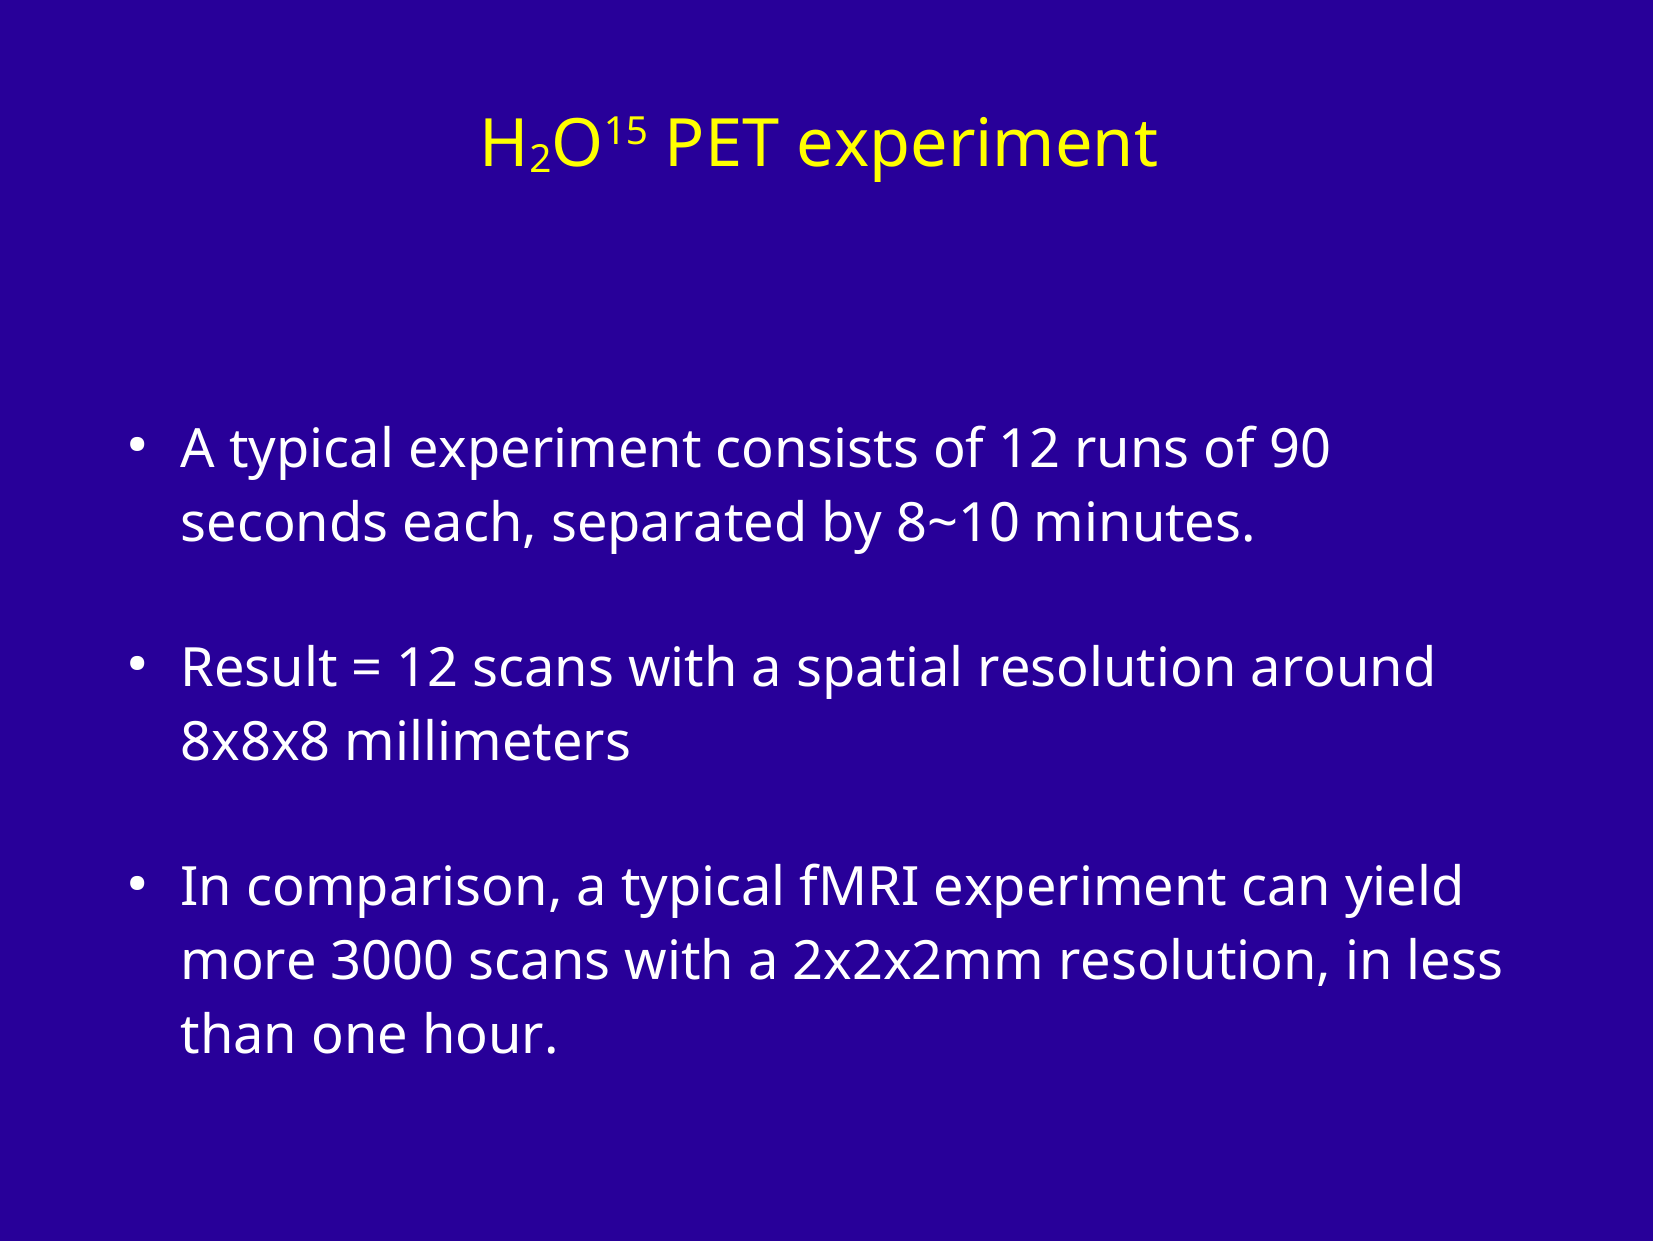

# H2O15 PET experiment
A typical experiment consists of 12 runs of 90 seconds each, separated by 8~10 minutes.
Result = 12 scans with a spatial resolution around 8x8x8 millimeters
In comparison, a typical fMRI experiment can yield more 3000 scans with a 2x2x2mm resolution, in less than one hour.